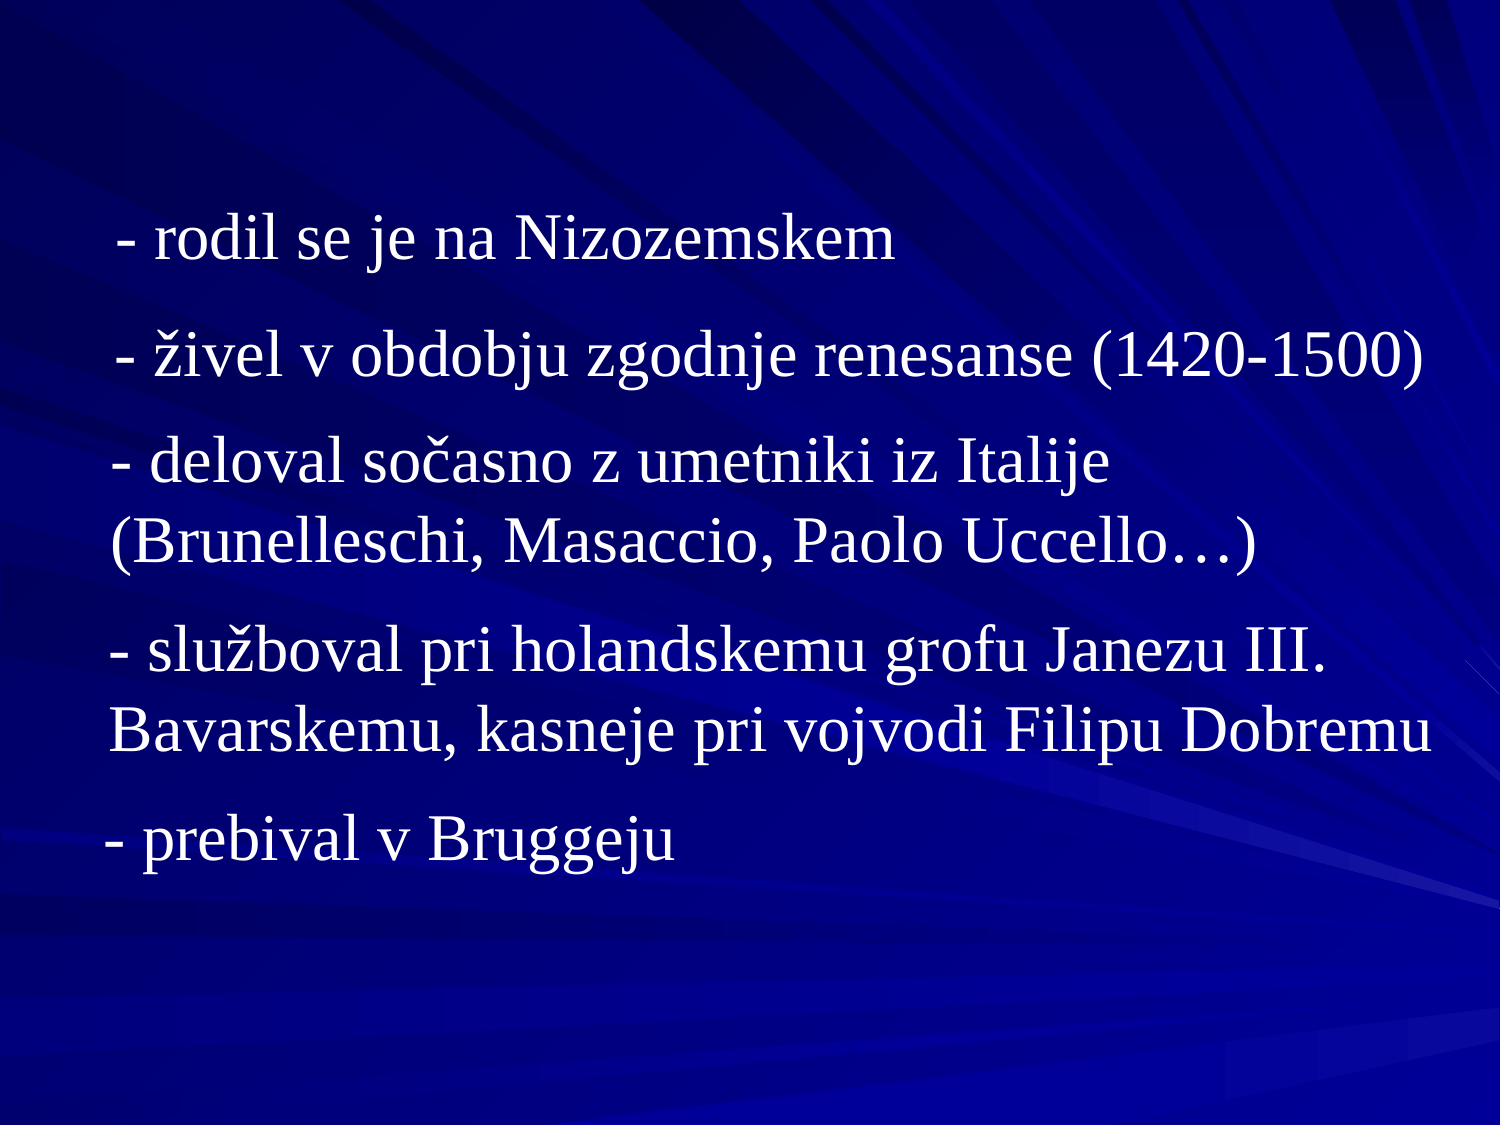

# - rodil se je na Nizozemskem
- živel v obdobju zgodnje renesanse (1420-1500)
- deloval sočasno z umetniki iz Italije (Brunelleschi, Masaccio, Paolo Uccello…)
- služboval pri holandskemu grofu Janezu III. Bavarskemu, kasneje pri vojvodi Filipu Dobremu
- prebival v Bruggeju